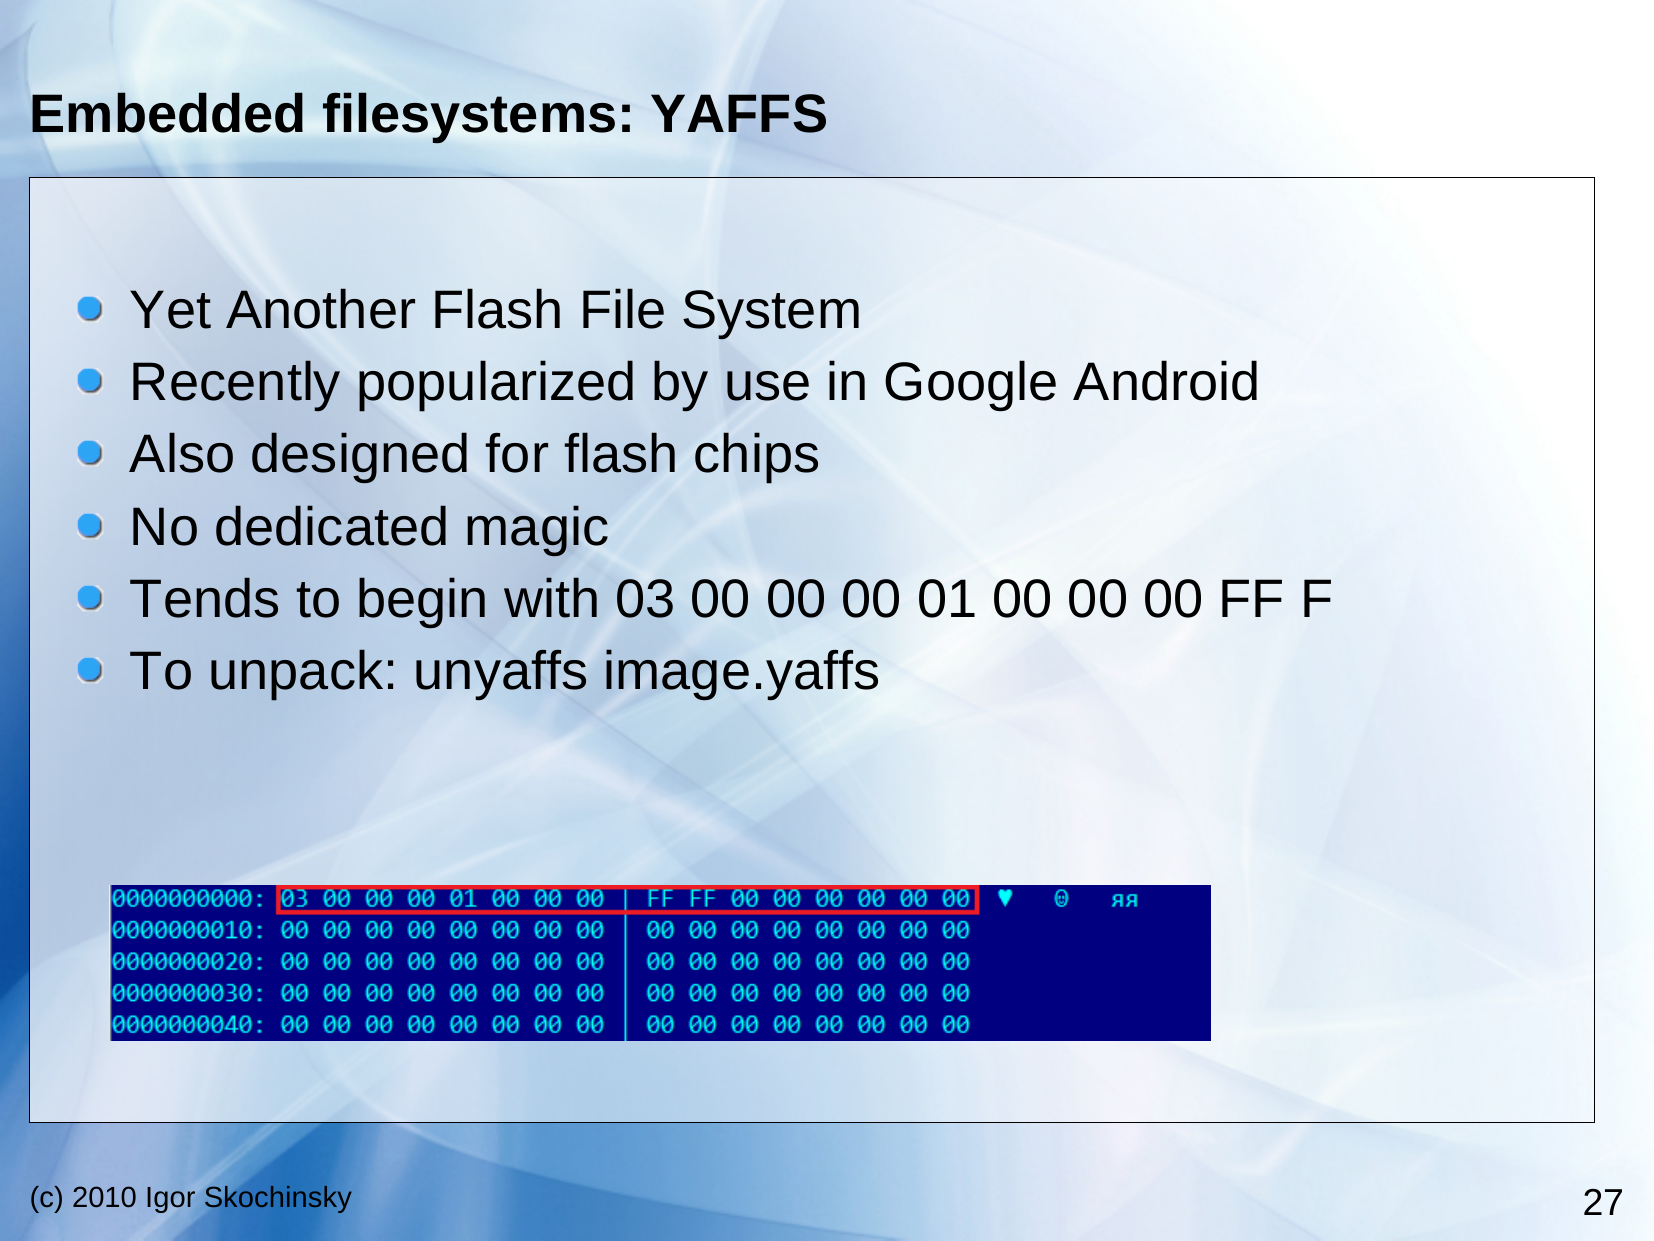

# Embedded filesystems: YAFFS
Yet Another Flash File System
Recently popularized by use in Google Android
Also designed for flash chips
No dedicated magic
Tends to begin with 03 00 00 00 01 00 00 00 FF F
To unpack: unyaffs image.yaffs
(c) 2010 Igor Skochinsky
27